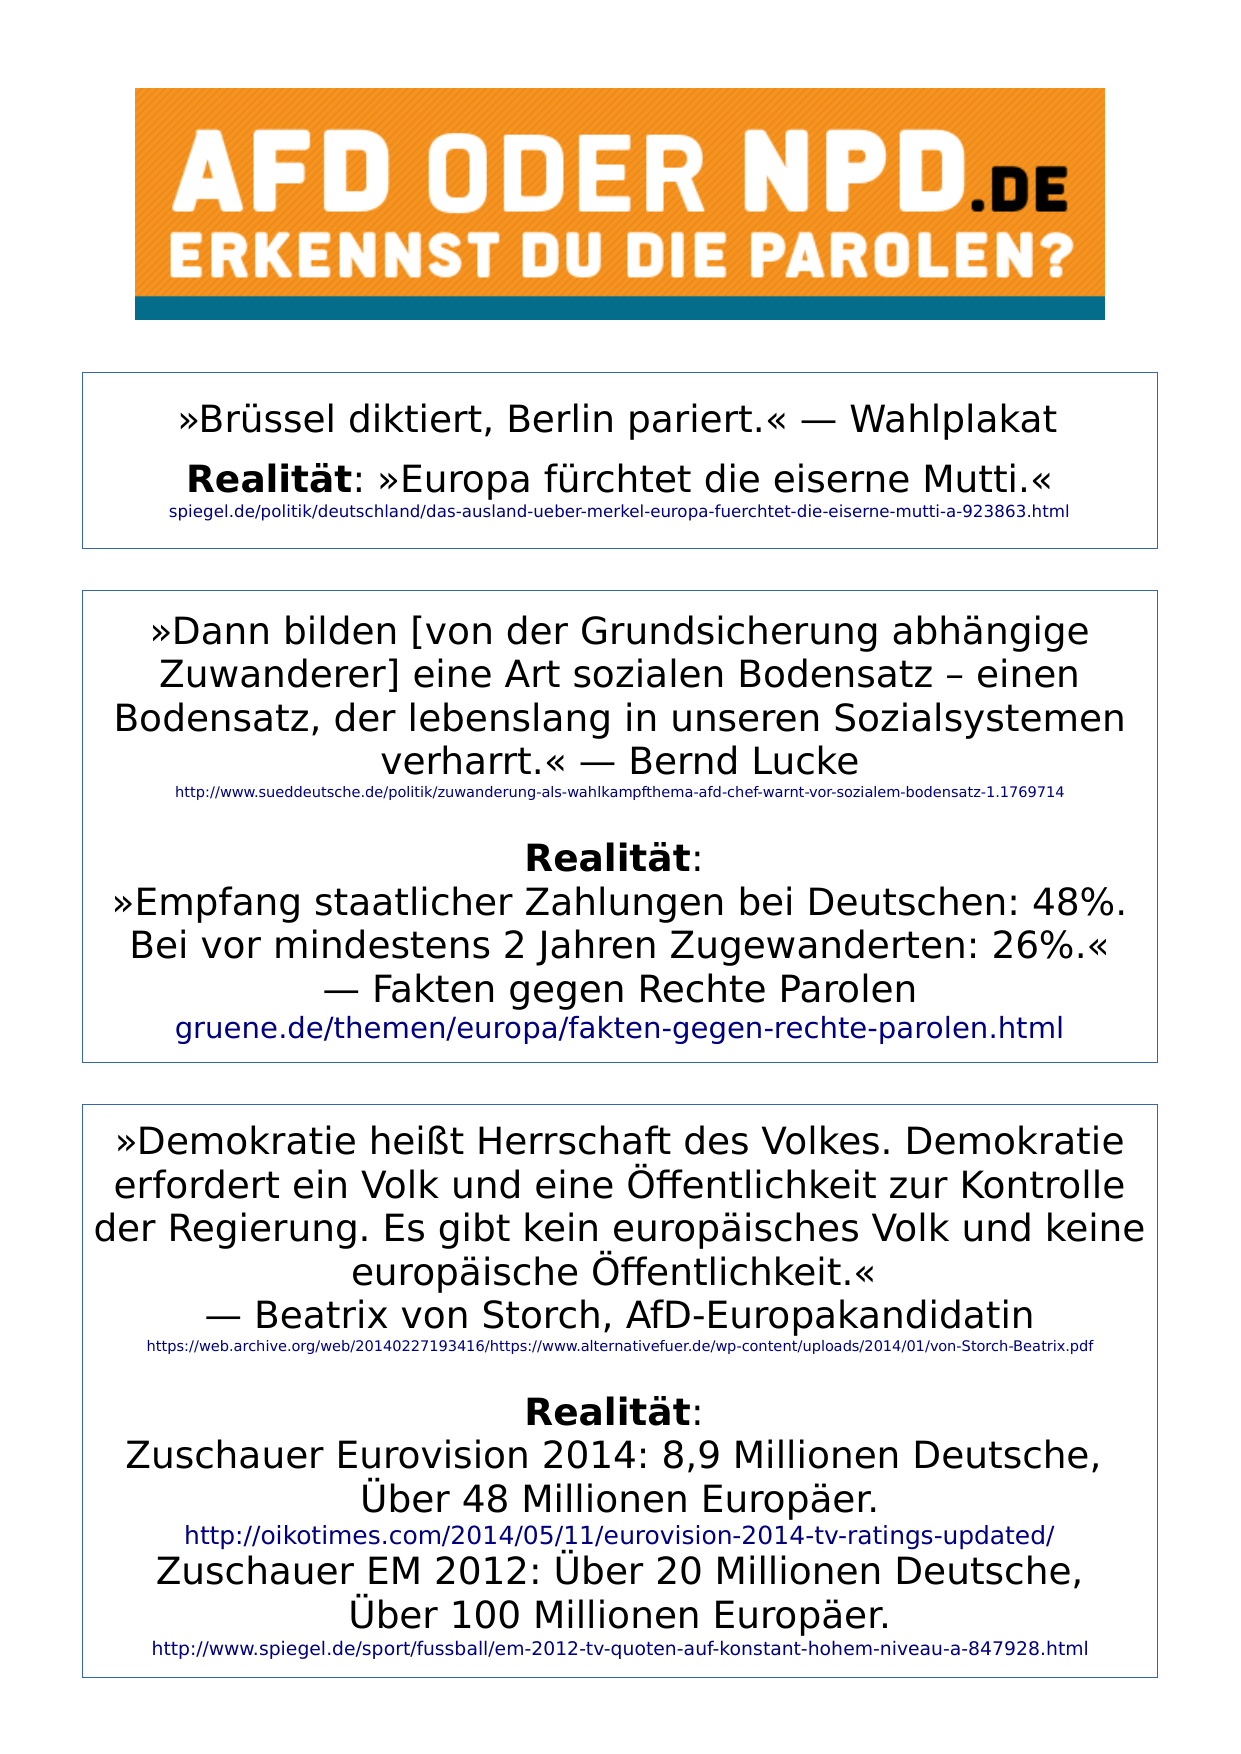

»Brüssel diktiert, Berlin pariert.« — Wahlplakat
Realität: »Europa fürchtet die eiserne Mutti.«
spiegel.de/politik/deutschland/das-ausland-ueber-merkel-europa-fuerchtet-die-eiserne-mutti-a-923863.html
»Dann bilden [von der Grundsicherung abhängige Zuwanderer] eine Art sozialen Bodensatz – einen Bodensatz, der lebenslang in unseren Sozialsystemen verharrt.« — Bernd Lucke
http://www.sueddeutsche.de/politik/zuwanderung-als-wahlkampfthema-afd-chef-warnt-vor-sozialem-bodensatz-1.1769714
Realität:
»Empfang staatlicher Zahlungen bei Deutschen: 48%. Bei vor mindestens 2 Jahren Zugewanderten: 26%.«
— Fakten gegen Rechte Parolen
gruene.de/themen/europa/fakten-gegen-rechte-parolen.html
»Demokratie heißt Herrschaft des Volkes. Demokratie erfordert ein Volk und eine Öffentlichkeit zur Kontrolle der Regierung. Es gibt kein europäisches Volk und keine europäische Öffentlichkeit.«
— Beatrix von Storch, AfD-Europakandidatin
https://web.archive.org/web/20140227193416/https://www.alternativefuer.de/wp-content/uploads/2014/01/von-Storch-Beatrix.pdf
Realität:
Zuschauer Eurovision 2014: 8,9 Millionen Deutsche,
Über 48 Millionen Europäer.
http://oikotimes.com/2014/05/11/eurovision-2014-tv-ratings-updated/
Zuschauer EM 2012: Über 20 Millionen Deutsche,
Über 100 Millionen Europäer.
http://www.spiegel.de/sport/fussball/em-2012-tv-quoten-auf-konstant-hohem-niveau-a-847928.html